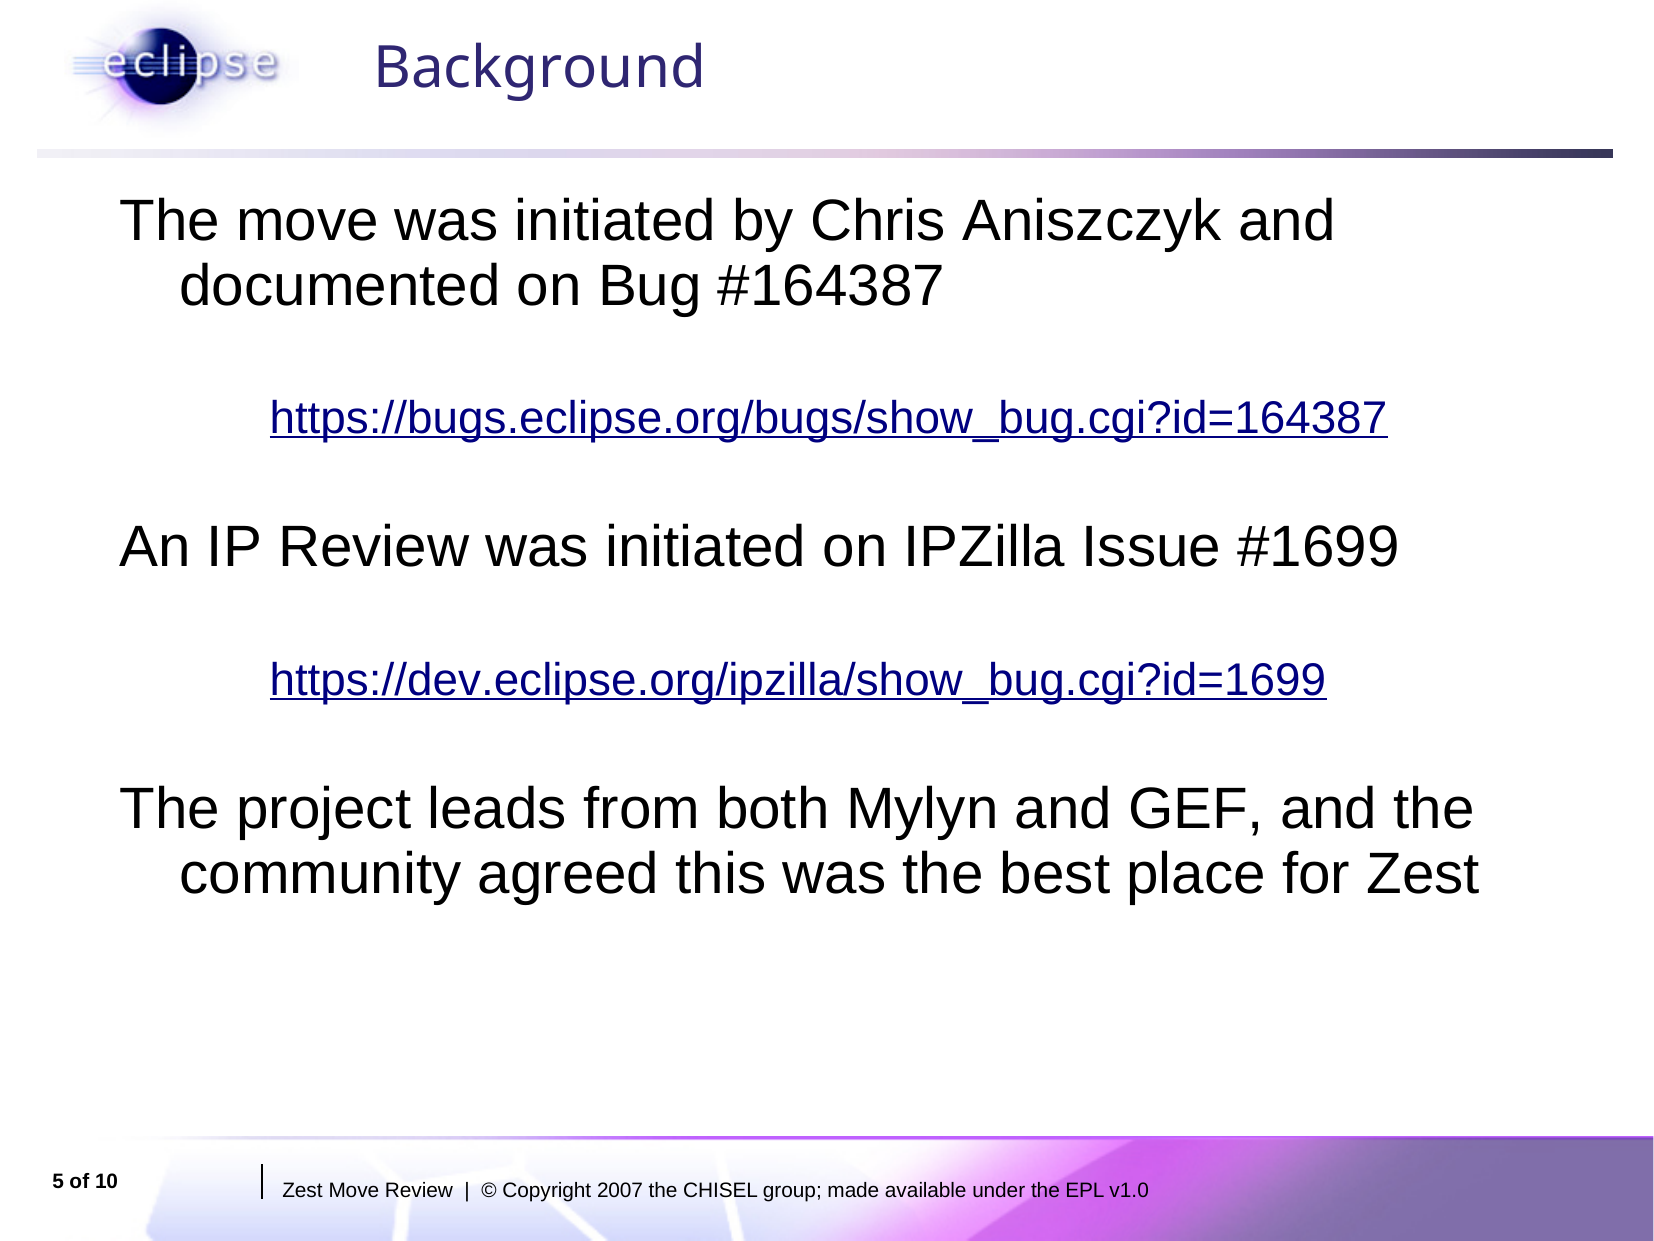

# Background
The move was initiated by Chris Aniszczyk and documented on Bug #164387
https://bugs.eclipse.org/bugs/show_bug.cgi?id=164387
An IP Review was initiated on IPZilla Issue #1699
https://dev.eclipse.org/ipzilla/show_bug.cgi?id=1699
The project leads from both Mylyn and GEF, and the community agreed this was the best place for Zest
5